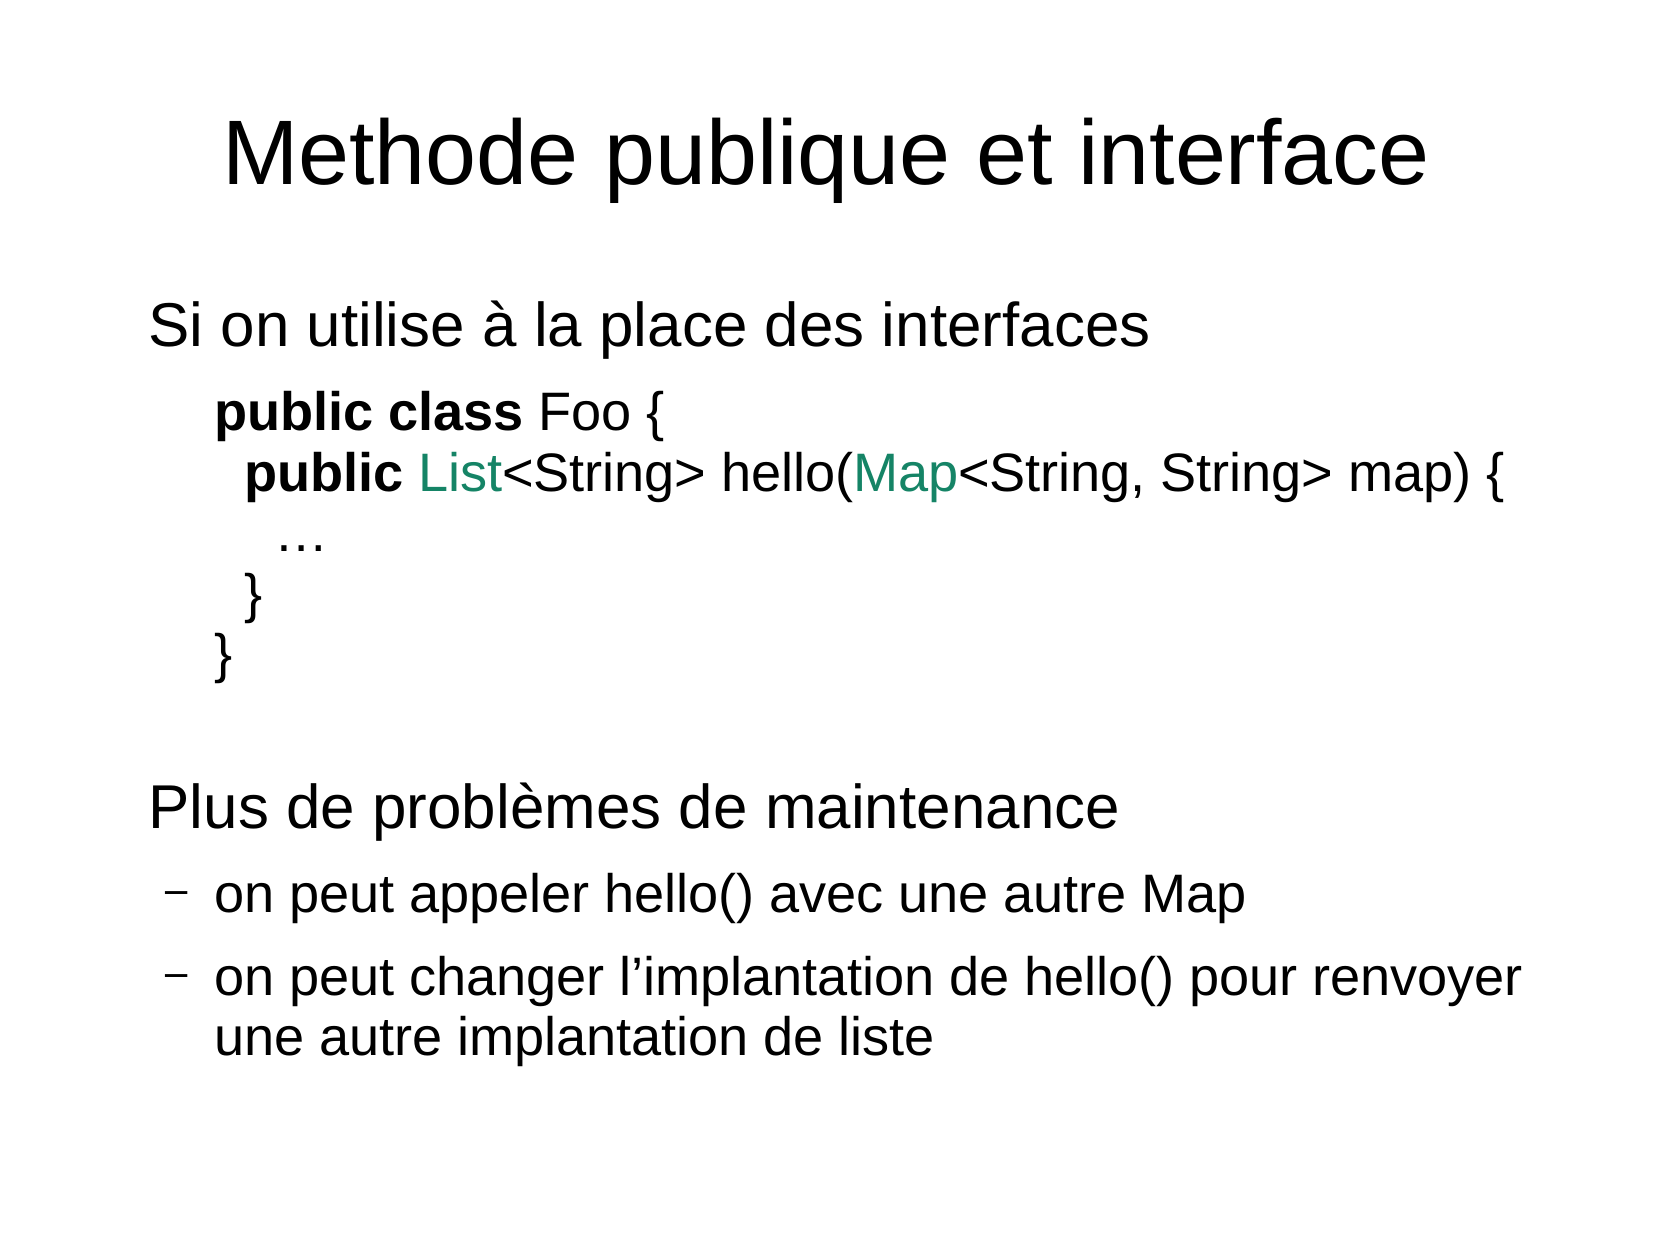

# Methode publique et interface
Si on utilise à la place des interfaces
public class Foo {
 public List<String> hello(Map<String, String> map) {
 …
 }
}
Plus de problèmes de maintenance
on peut appeler hello() avec une autre Map
on peut changer l’implantation de hello() pour renvoyer une autre implantation de liste